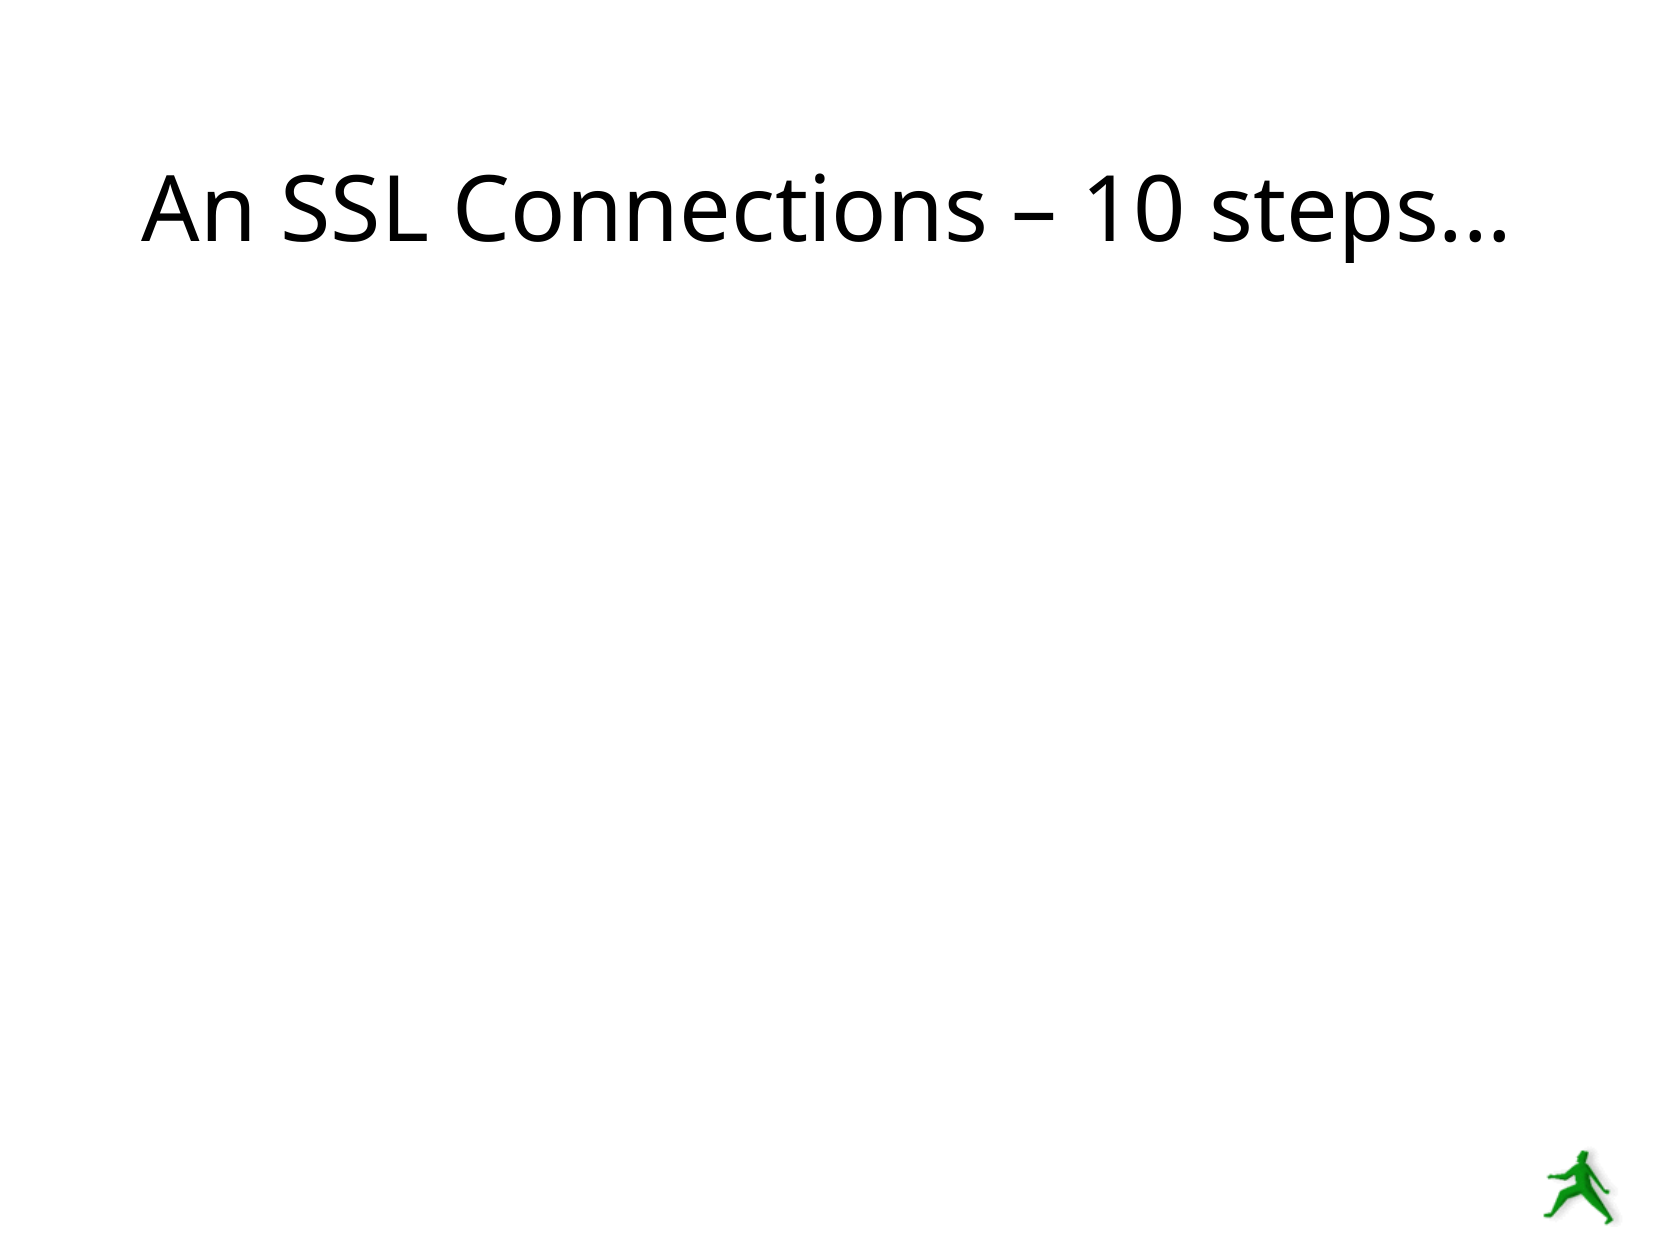

# An SSL Connections – 10 steps...